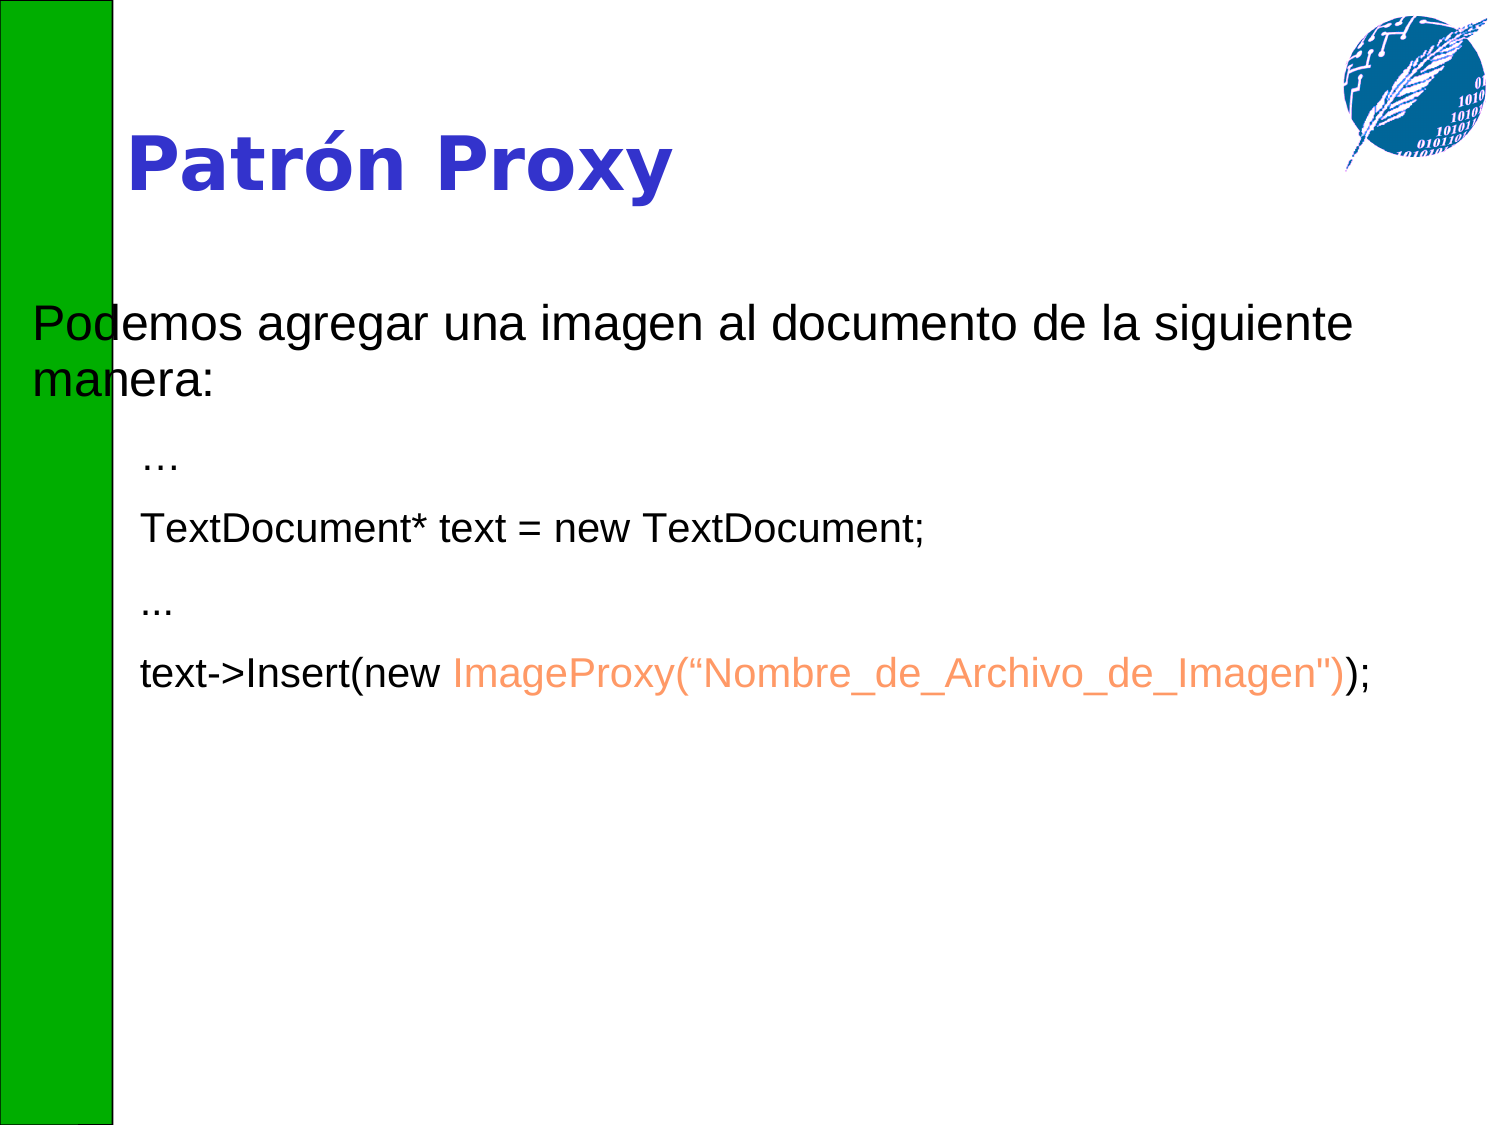

# Patrón Proxy
Podemos agregar una imagen al documento de la siguiente manera:
…
TextDocument* text = new TextDocument;
...
text->Insert(new ImageProxy(“Nombre_de_Archivo_de_Imagen"));